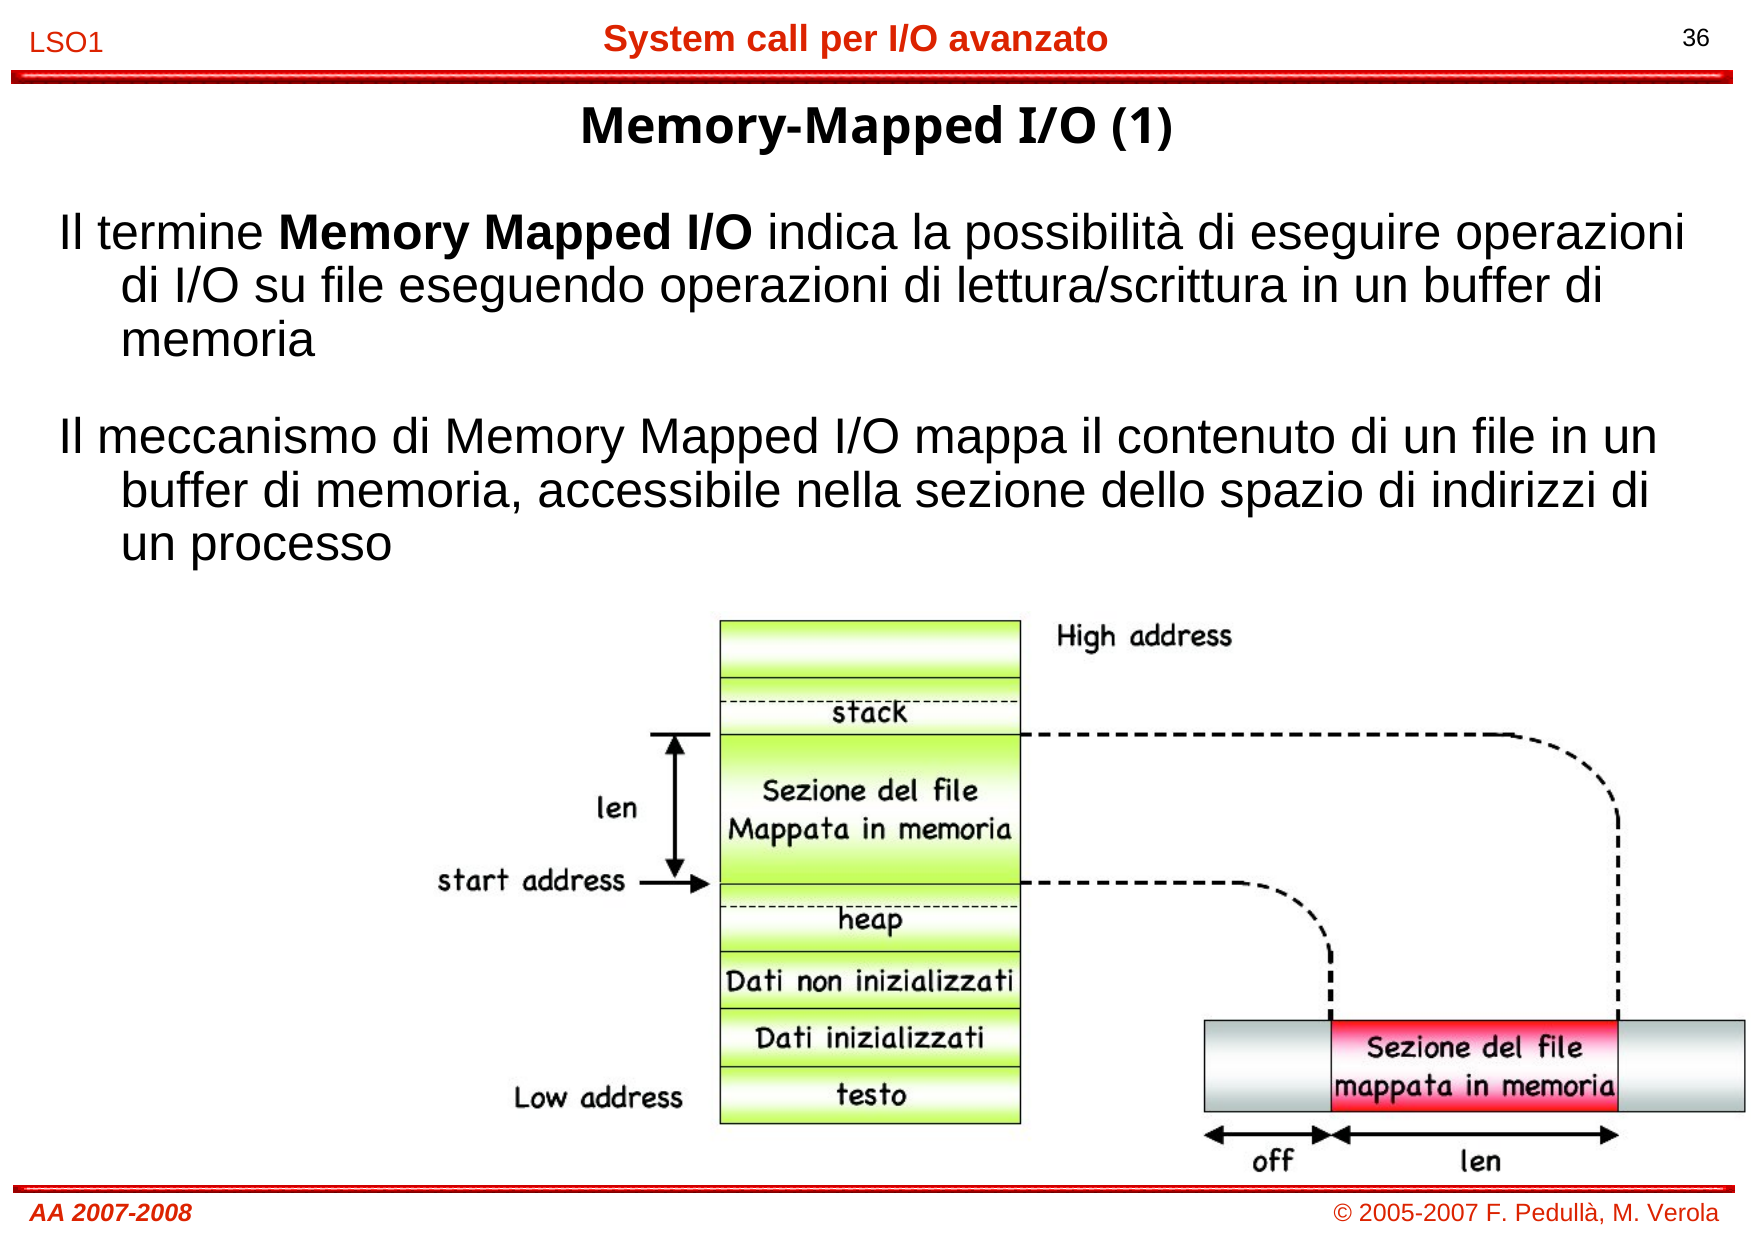

# Memory-Mapped I/O (1)
Il termine Memory Mapped I/O indica la possibilità di eseguire operazioni di I/O su file eseguendo operazioni di lettura/scrittura in un buffer di memoria
Il meccanismo di Memory Mapped I/O mappa il contenuto di un file in un buffer di memoria, accessibile nella sezione dello spazio di indirizzi di un processo